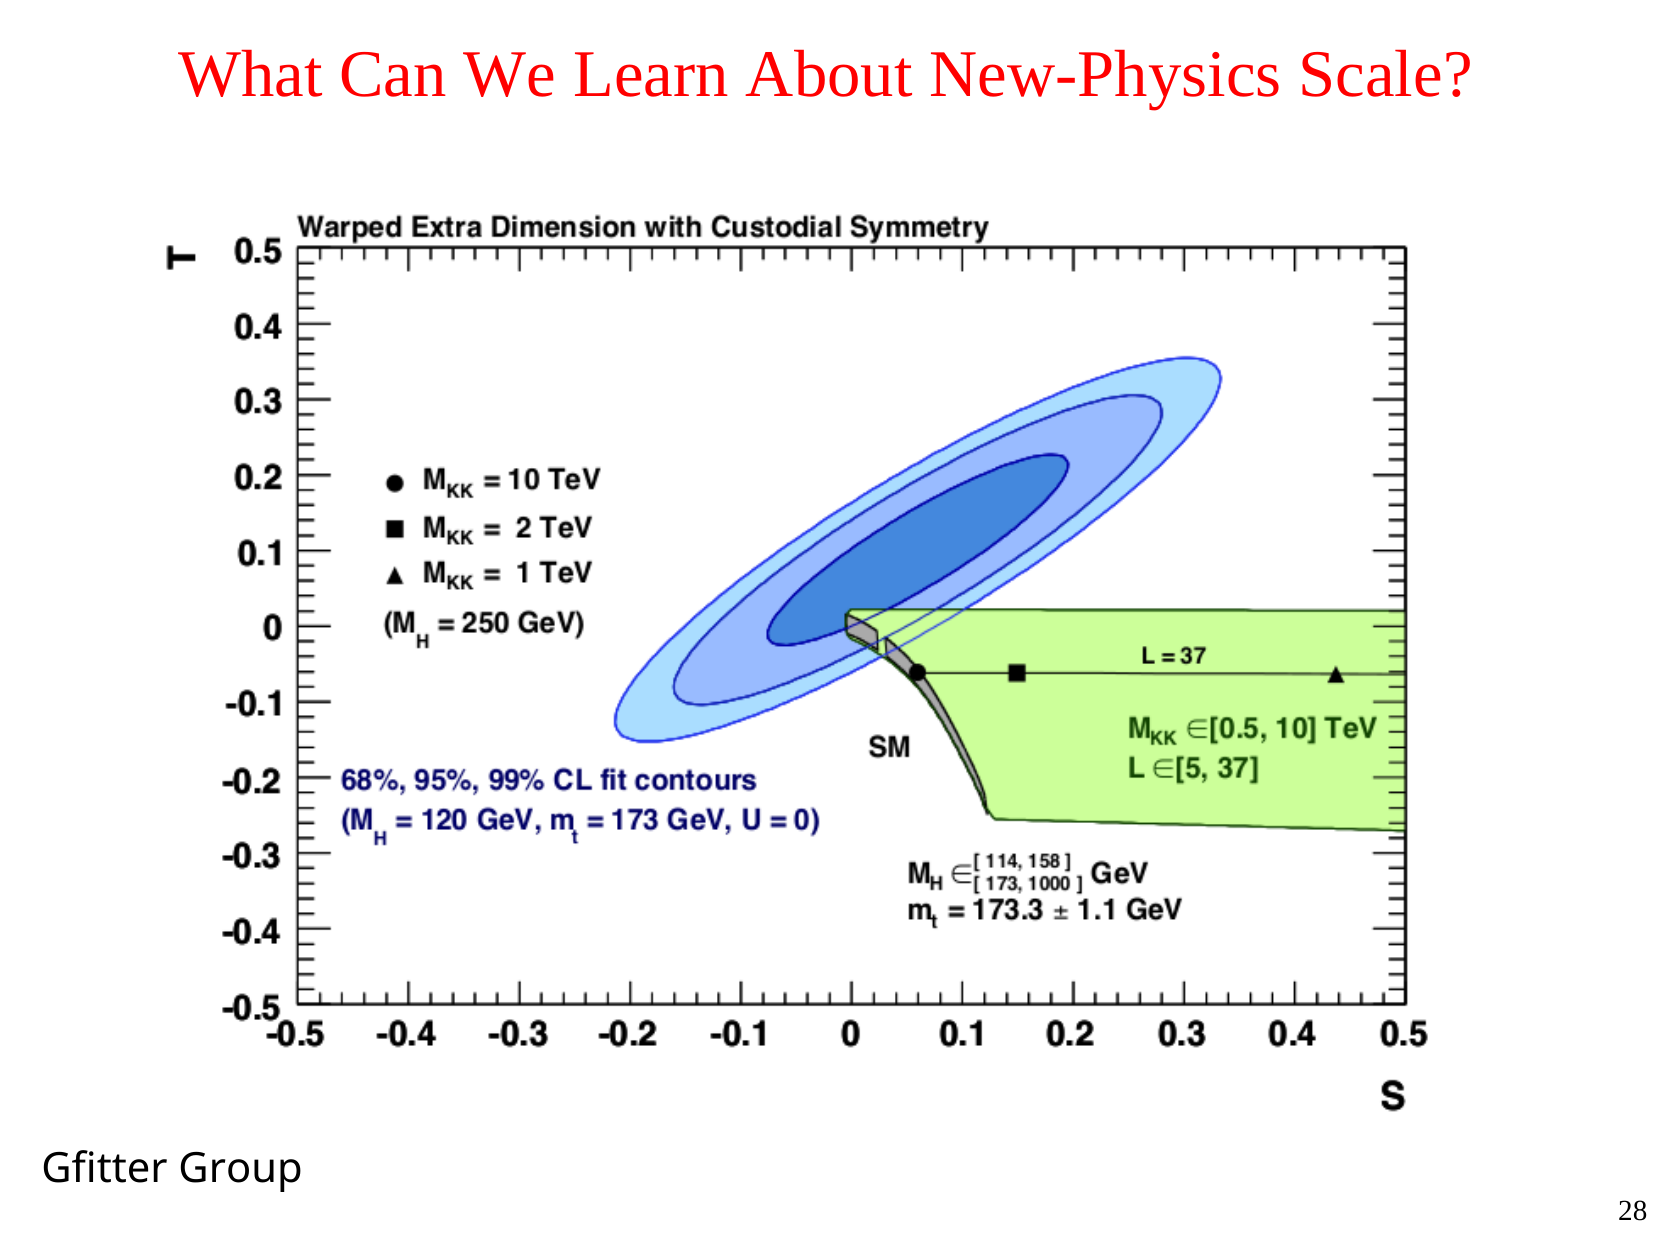

# What Can We Learn About New-Physics Scale?
Gfitter Group
28